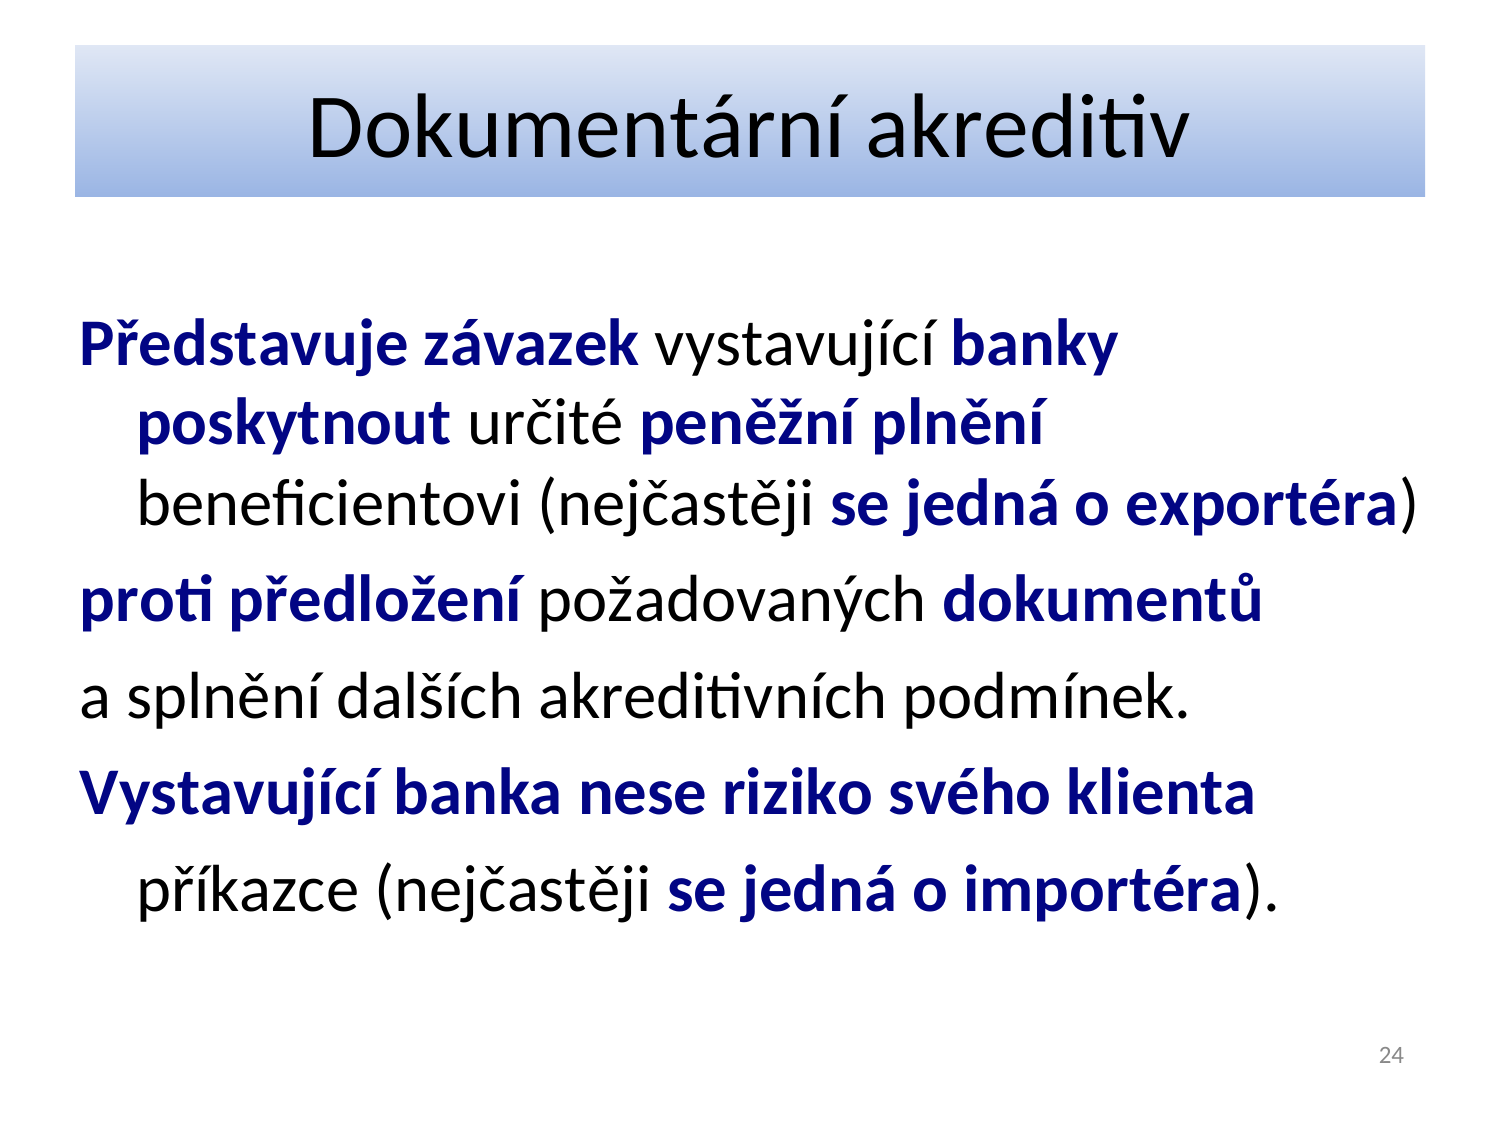

# Dokumentární akreditiv
Představuje závazek vystavující banky poskytnout určité peněžní plnění beneficientovi (nejčastěji se jedná o exportéra)
proti předložení požadovaných dokumentů
a splnění dalších akreditivních podmínek.
Vystavující banka nese riziko svého klienta
	příkazce (nejčastěji se jedná o importéra).